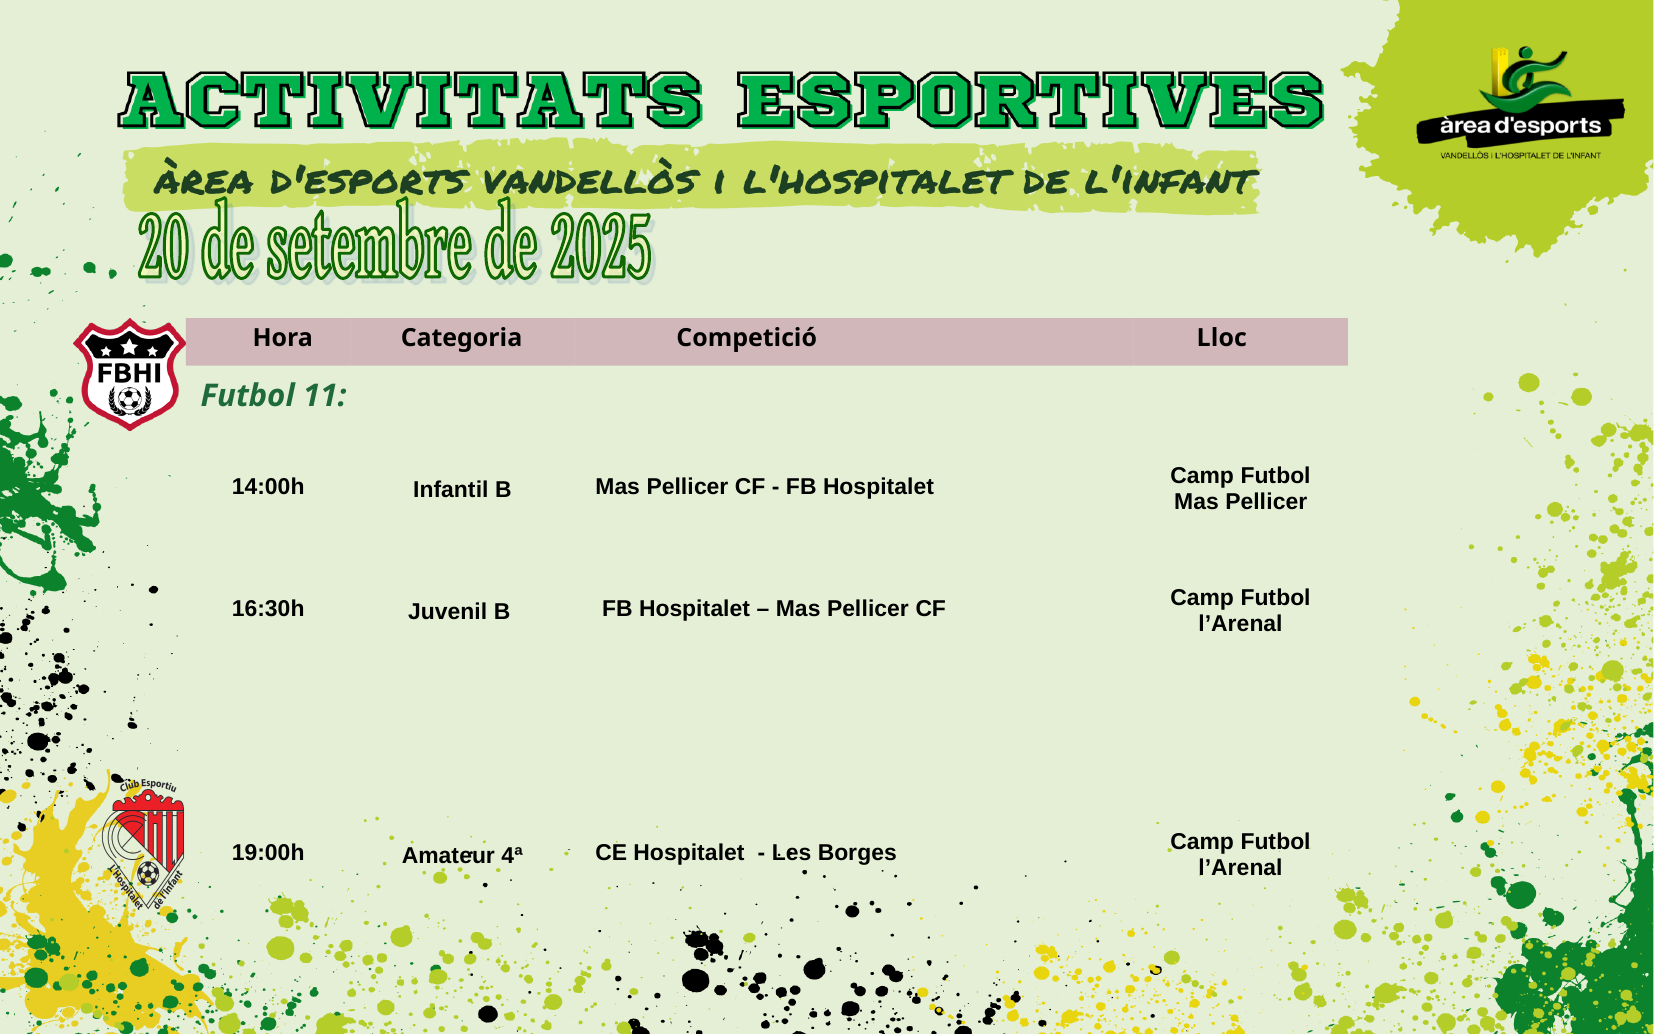

20 de setembre de 2025
| Hora | Categoria | Competició | Lloc |
| --- | --- | --- | --- |
| Futbol 11: | | | |
| 14:00h | Infantil B | Mas Pellicer CF - FB Hospitalet | Camp Futbol Mas Pellicer |
| 16:30h | Juvenil B | FB Hospitalet – Mas Pellicer CF | Camp Futbol l’Arenal |
| | | | |
| 19:00h | Amateur 4ª | CE Hospitalet - Les Borges | Camp Futbol l’Arenal |